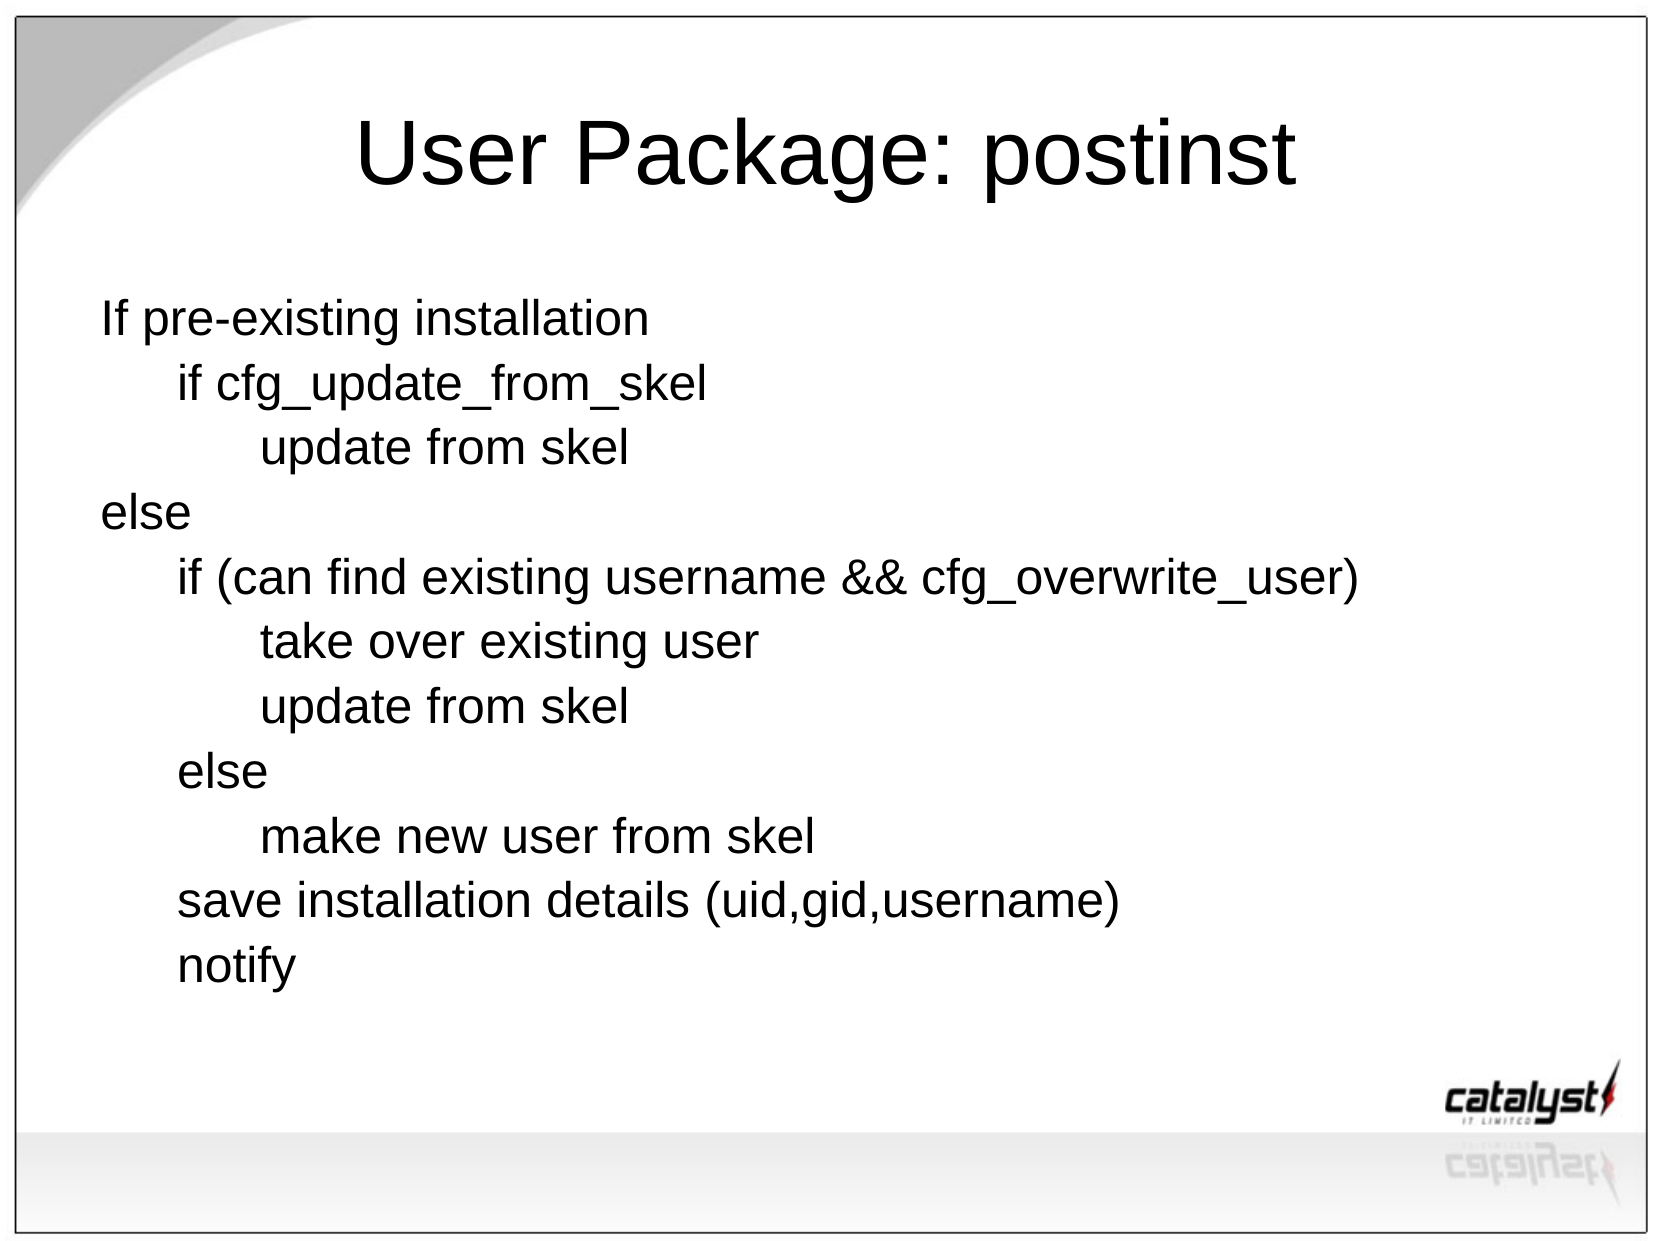

# User Package: postinst
If pre-existing installation
if cfg_update_from_skel
update from skel
else
if (can find existing username && cfg_overwrite_user)
take over existing user
update from skel
else
make new user from skel
save installation details (uid,gid,username)
notify